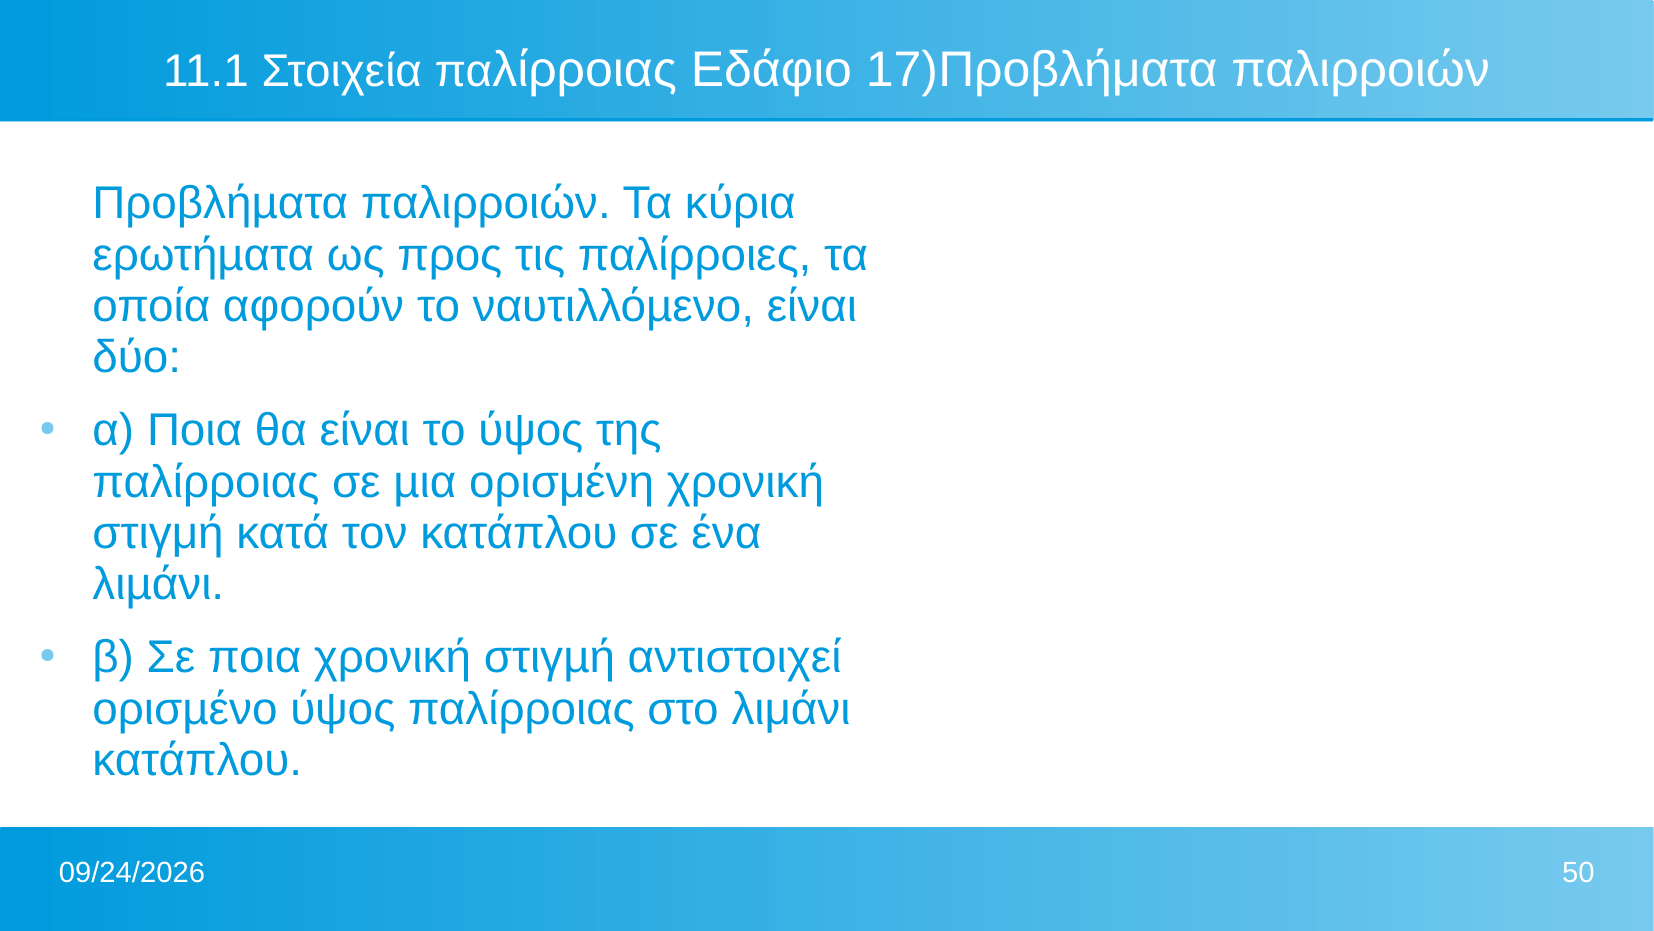

# 11.1 Στοιχεία παλίρροιας Εδάφιο 17)Προβλήματα παλιρροιών
Προβλήµατα παλιρροιών. Τα κύρια ερωτήµατα ως προς τις παλίρροιες, τα οποία αφορούν το ναυτιλλόµενο, είναι δύο:
α) Ποια θα είναι το ύψος της παλίρροιας σε µια ορισμένη χρονική στιγμή κατά τον κατάπλου σε ένα λιµάνι.
β) Σε ποια χρονική στιγµή αντιστοιχεί ορισµένο ύψος παλίρροιας στο λιμάνι κατάπλου.
50